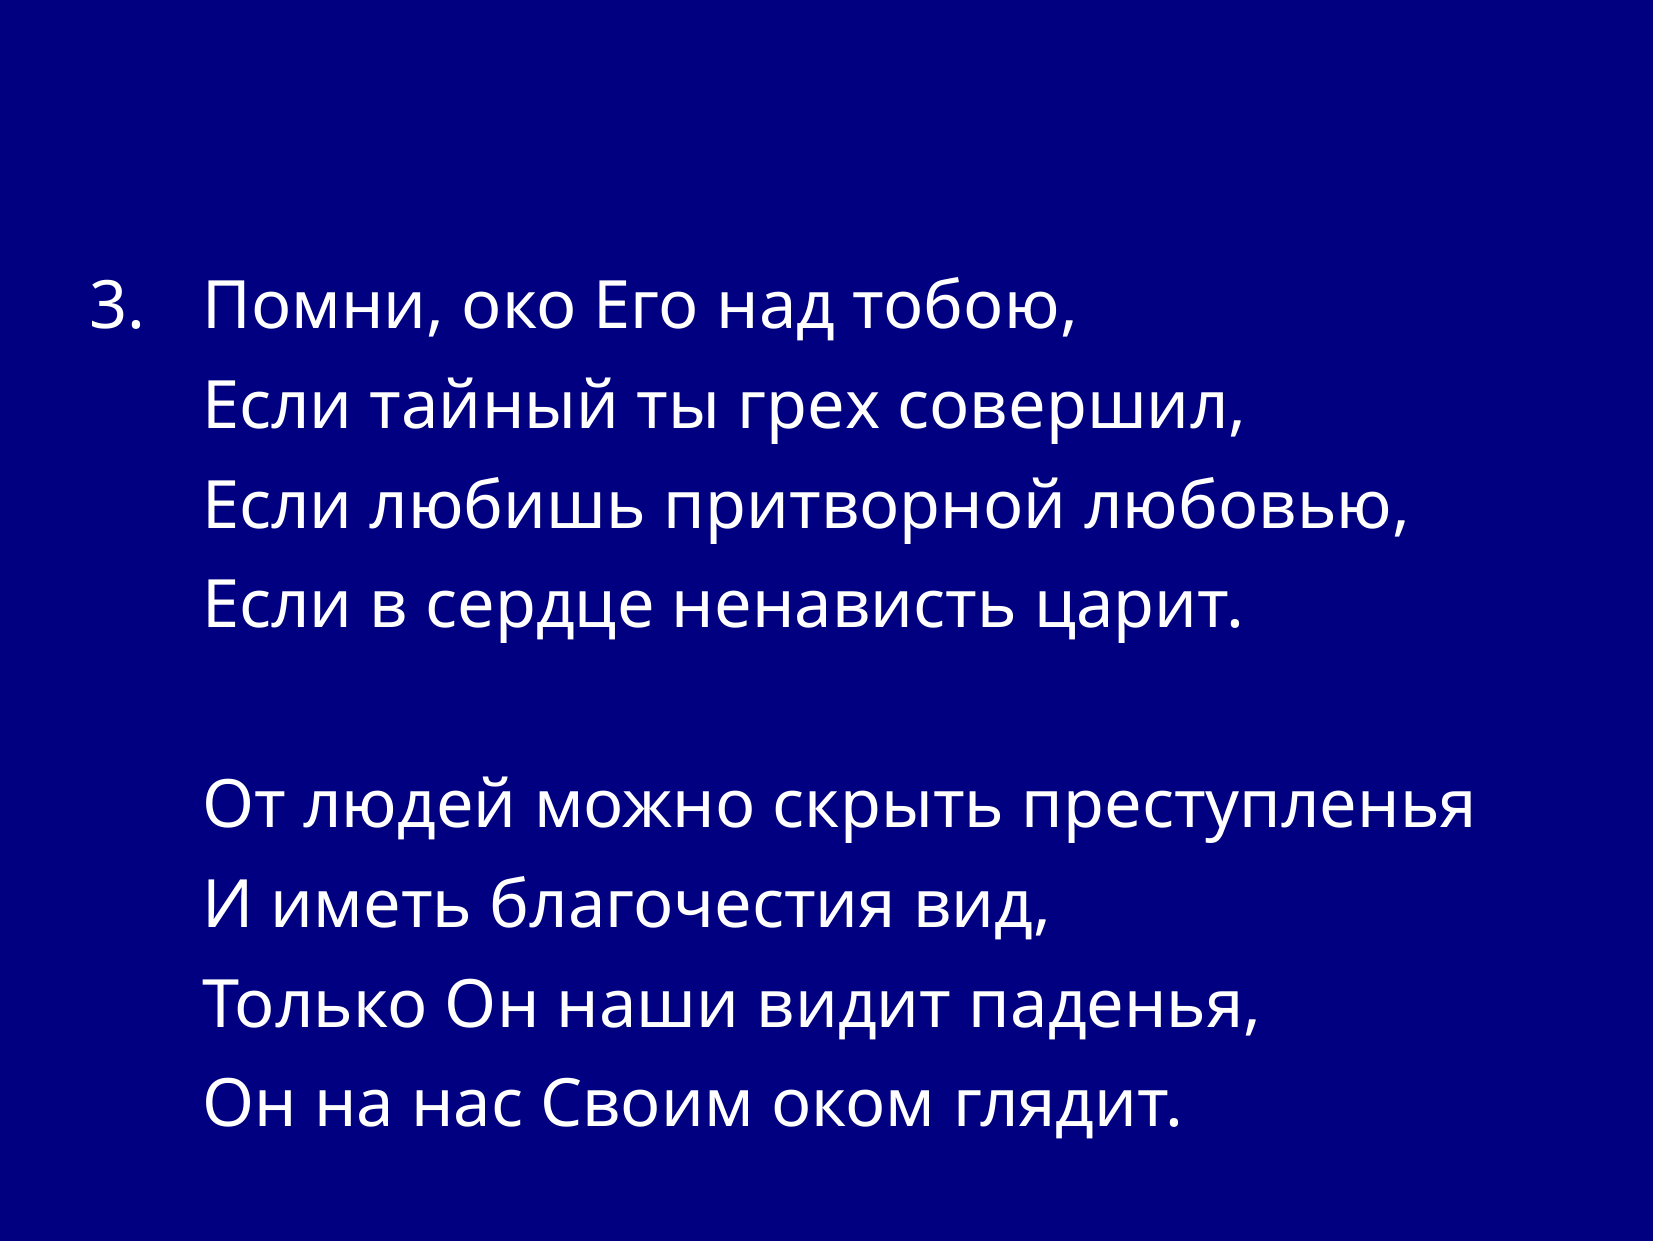

3.	Помни, око Его над тобою,
	Если тайный ты грех совершил,
	Если любишь притворной любовью,
	Если в сердце ненависть царит.
	От людей можно скрыть преступленья
	И иметь благочестия вид,
	Только Он наши видит паденья,
	Он на нас Своим оком глядит.